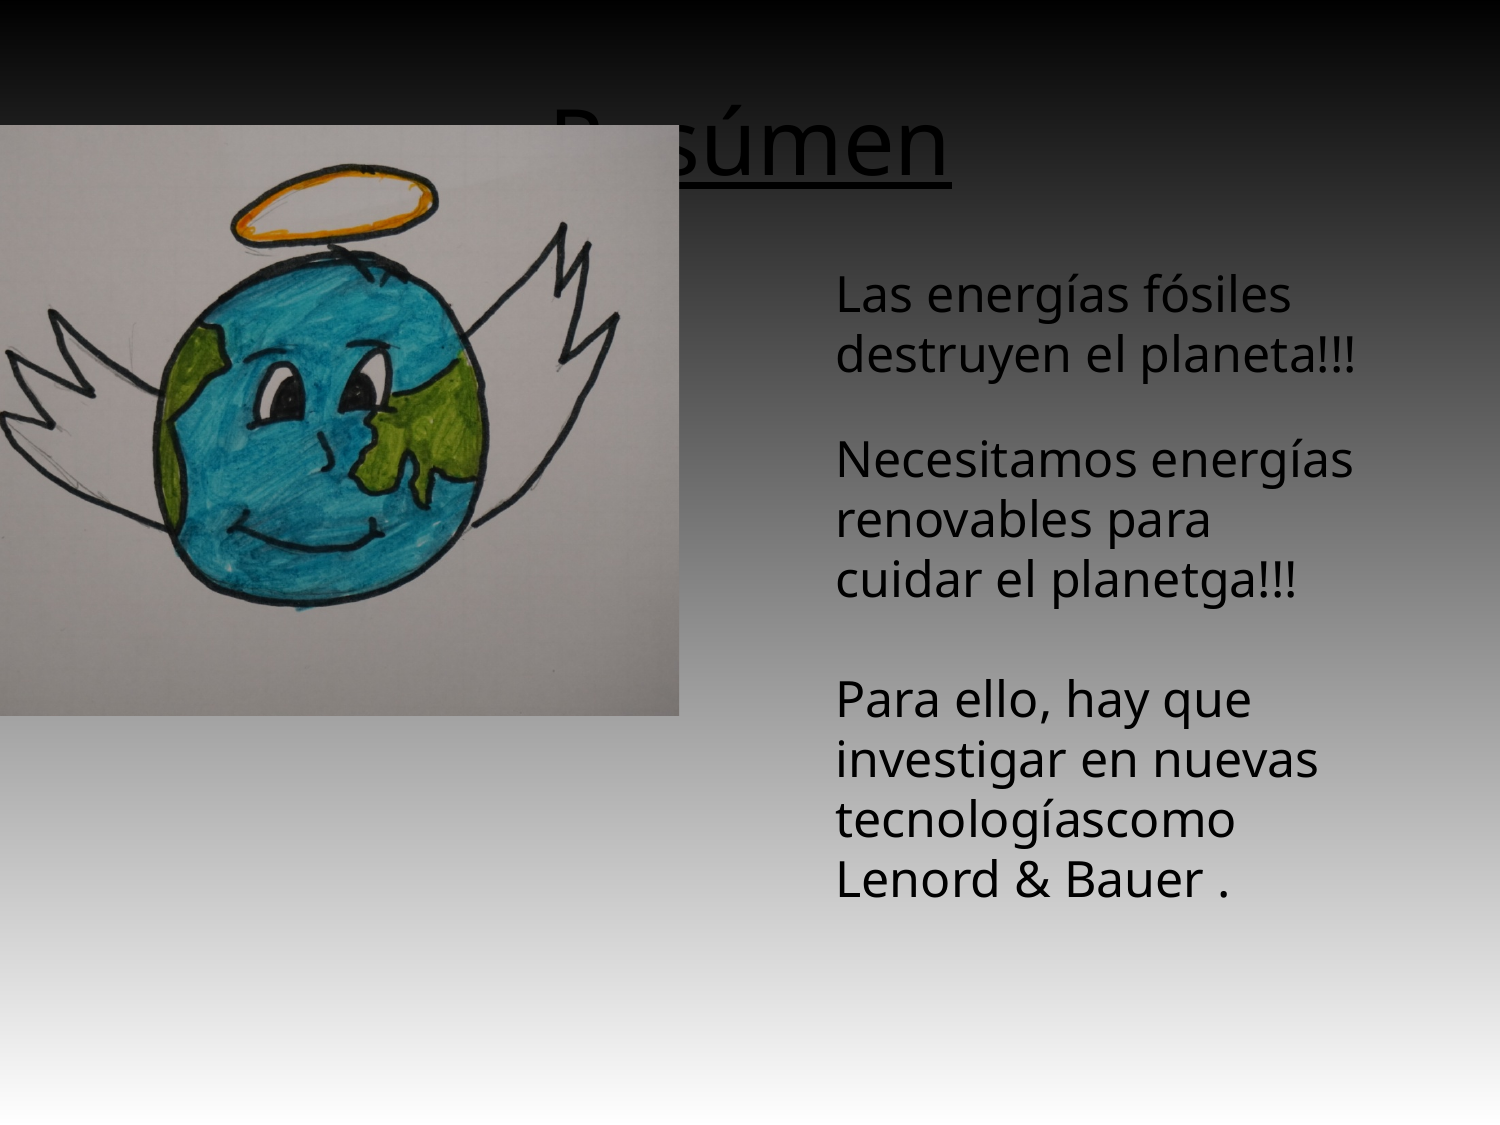

# Resúmen
Las energías fósiles destruyen el planeta!!!
Necesitamos energías renovables para cuidar el planetga!!!
Para ello, hay que investigar en nuevas tecnologíascomo Lenord & Bauer .